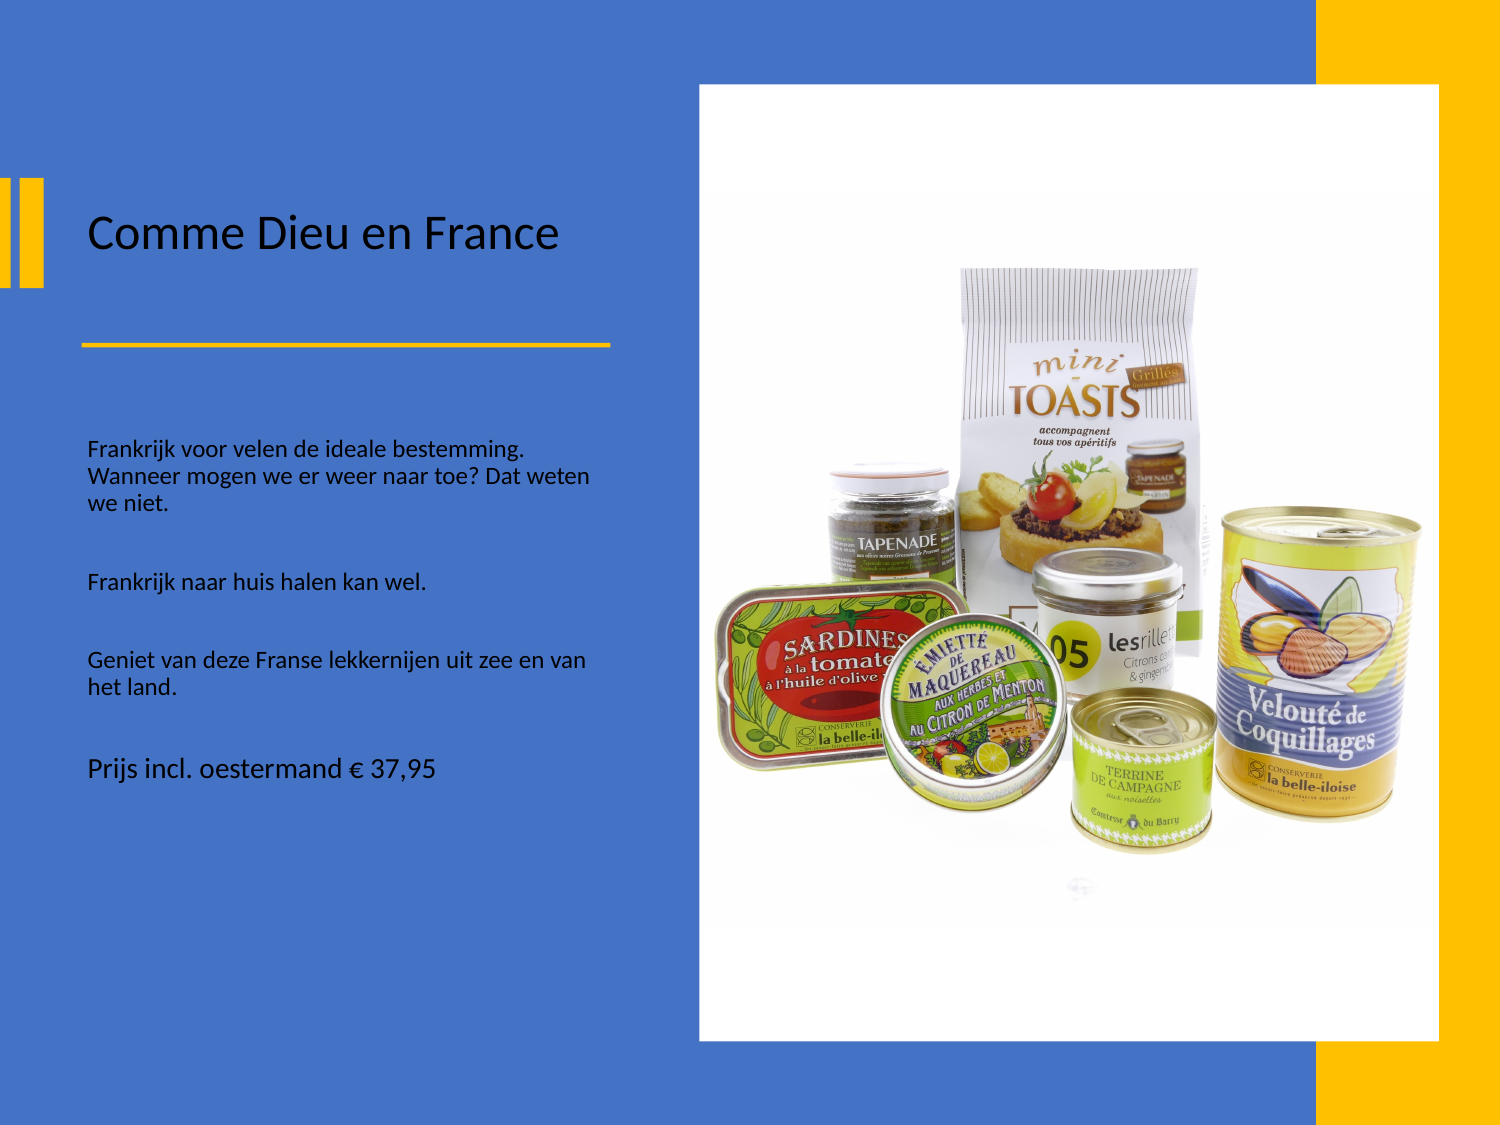

Comme Dieu en France
Frankrijk voor velen de ideale bestemming. Wanneer mogen we er weer naar toe? Dat weten we niet.
Frankrijk naar huis halen kan wel.
Geniet van deze Franse lekkernijen uit zee en van het land.
Prijs incl. oestermand € 37,95